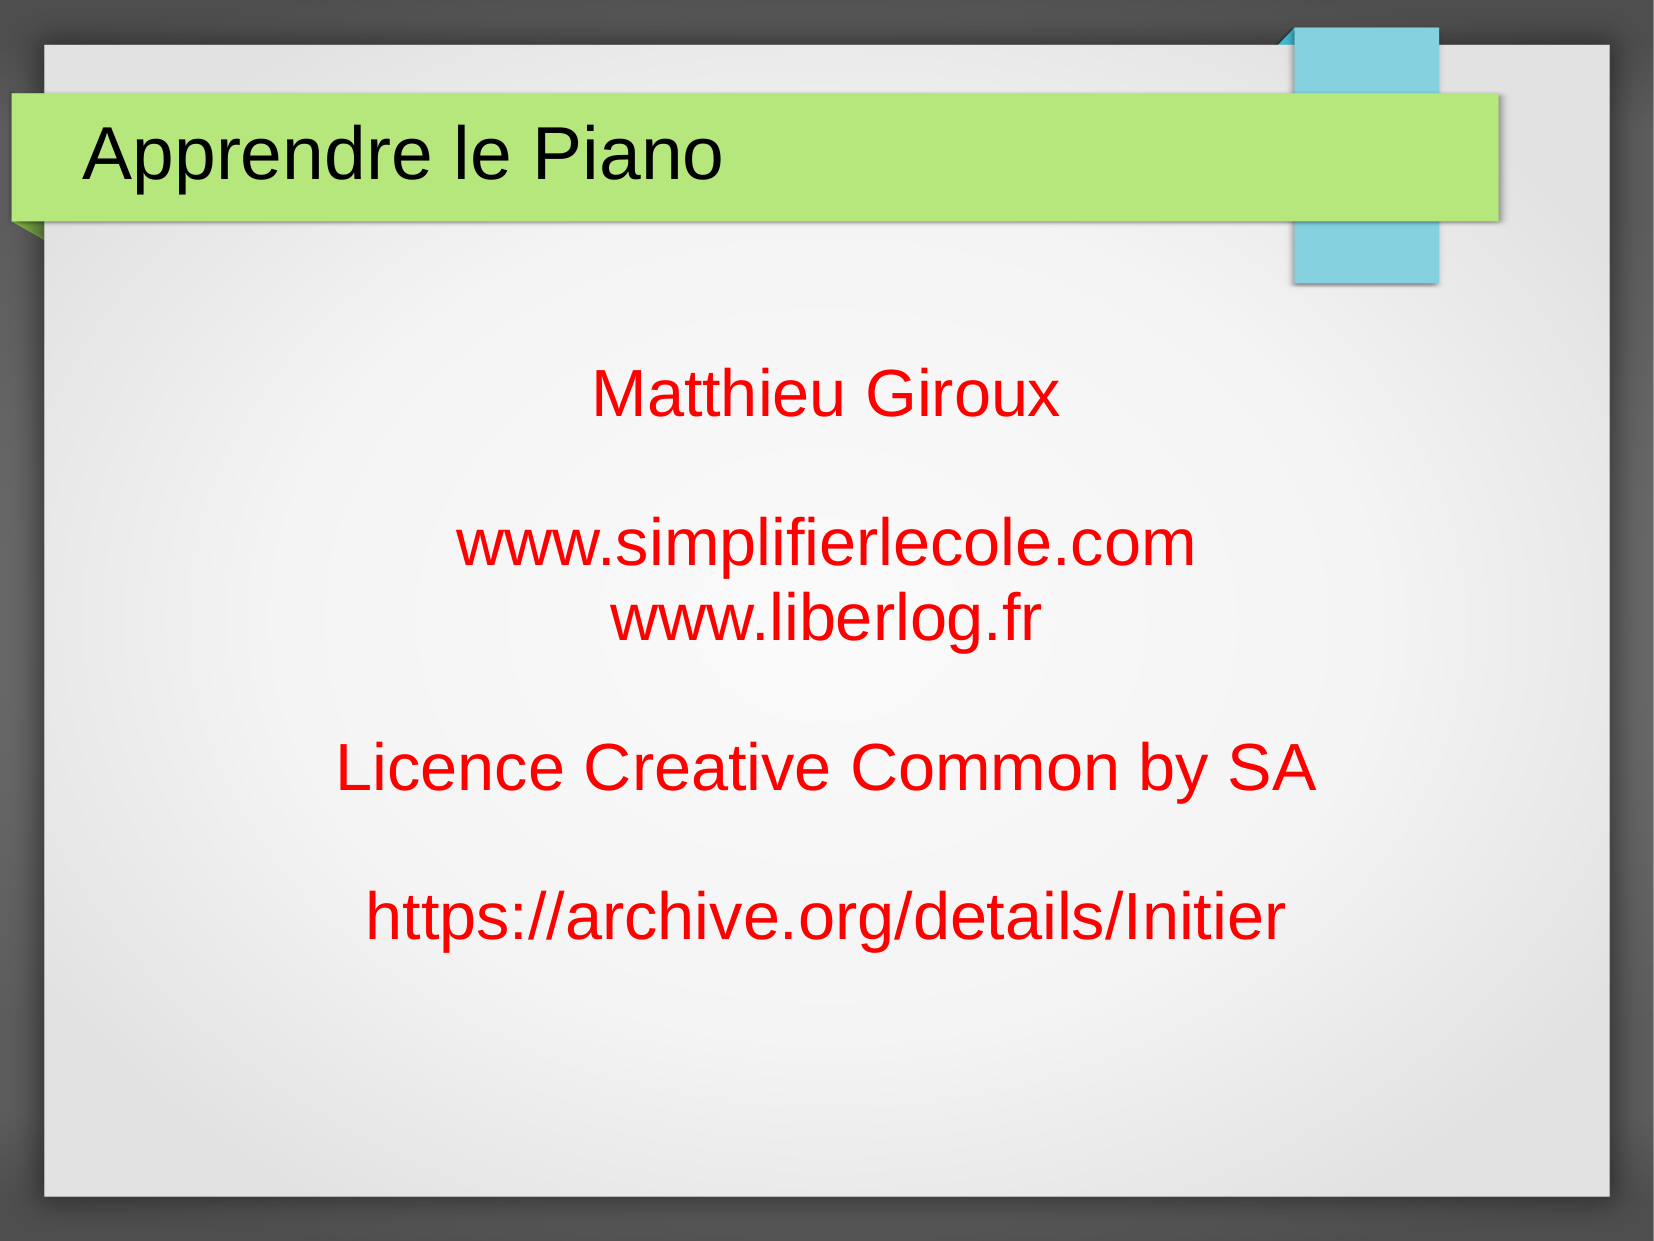

# Apprendre le Piano
Matthieu Giroux
www.simplifierlecole.com
www.liberlog.fr
Licence Creative Common by SA
https://archive.org/details/Initier